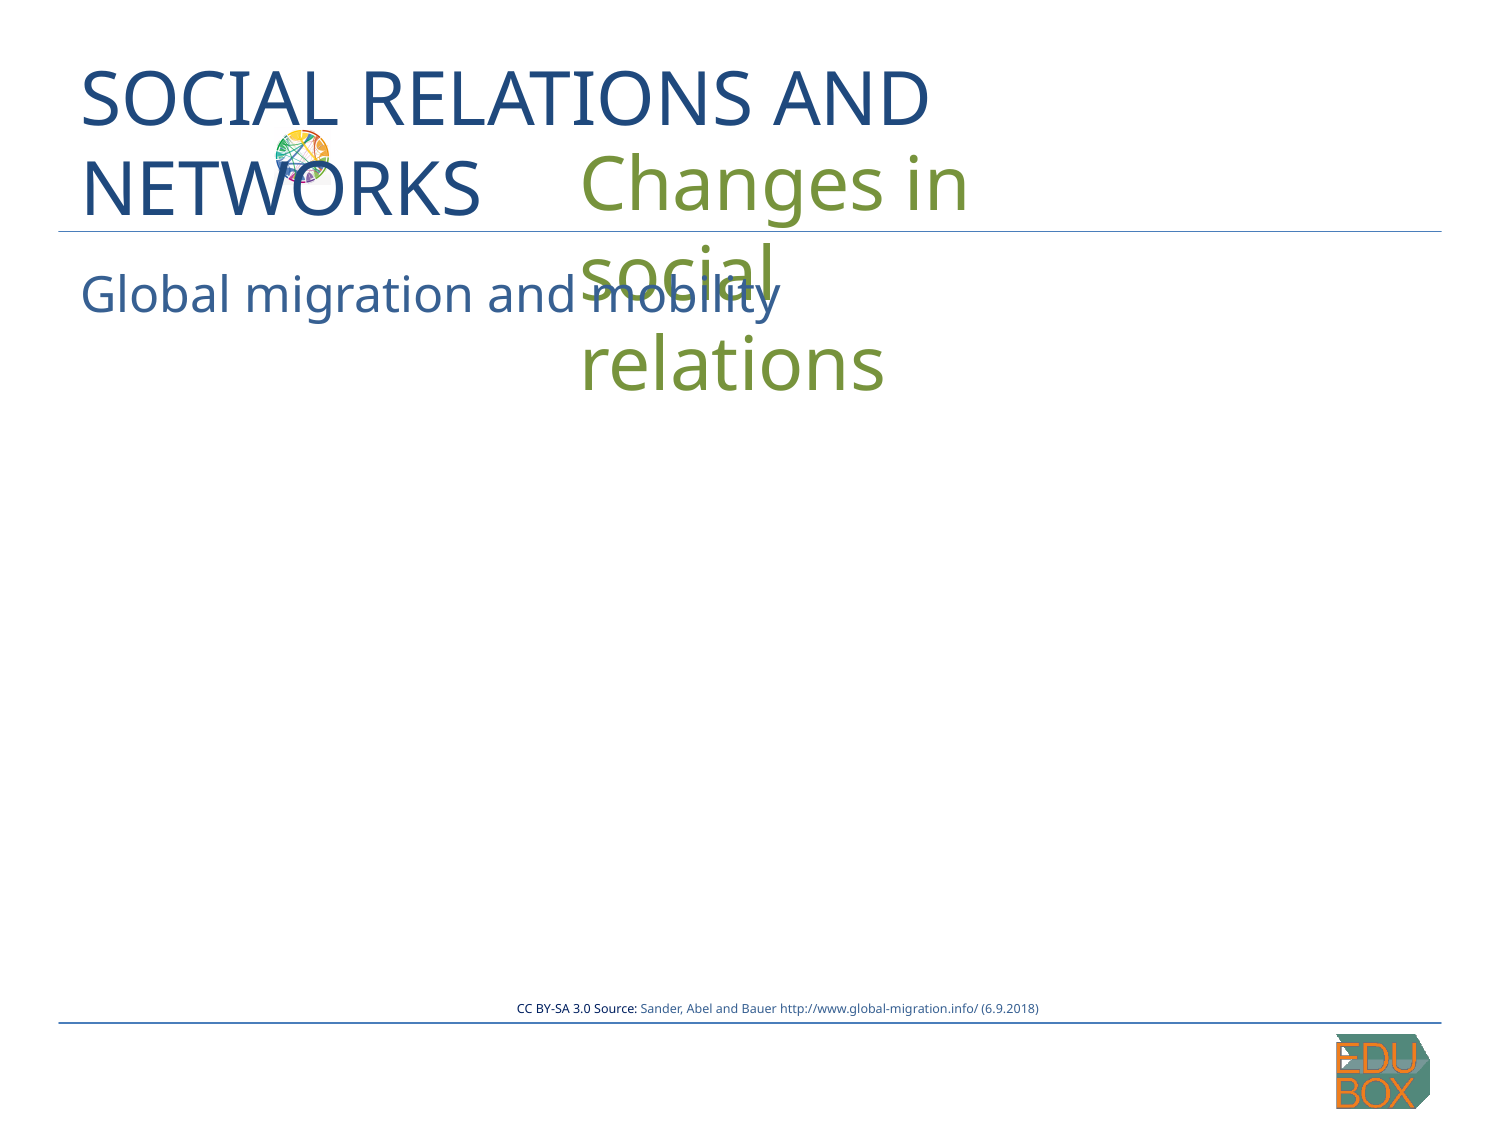

# SOCIAL RELATIONS AND NETWORKS
Changes in social relations
Global migration and mobility
CC BY-SA 3.0 Source: Sander, Abel and Bauer http://www.global-migration.info/ (6.9.2018)